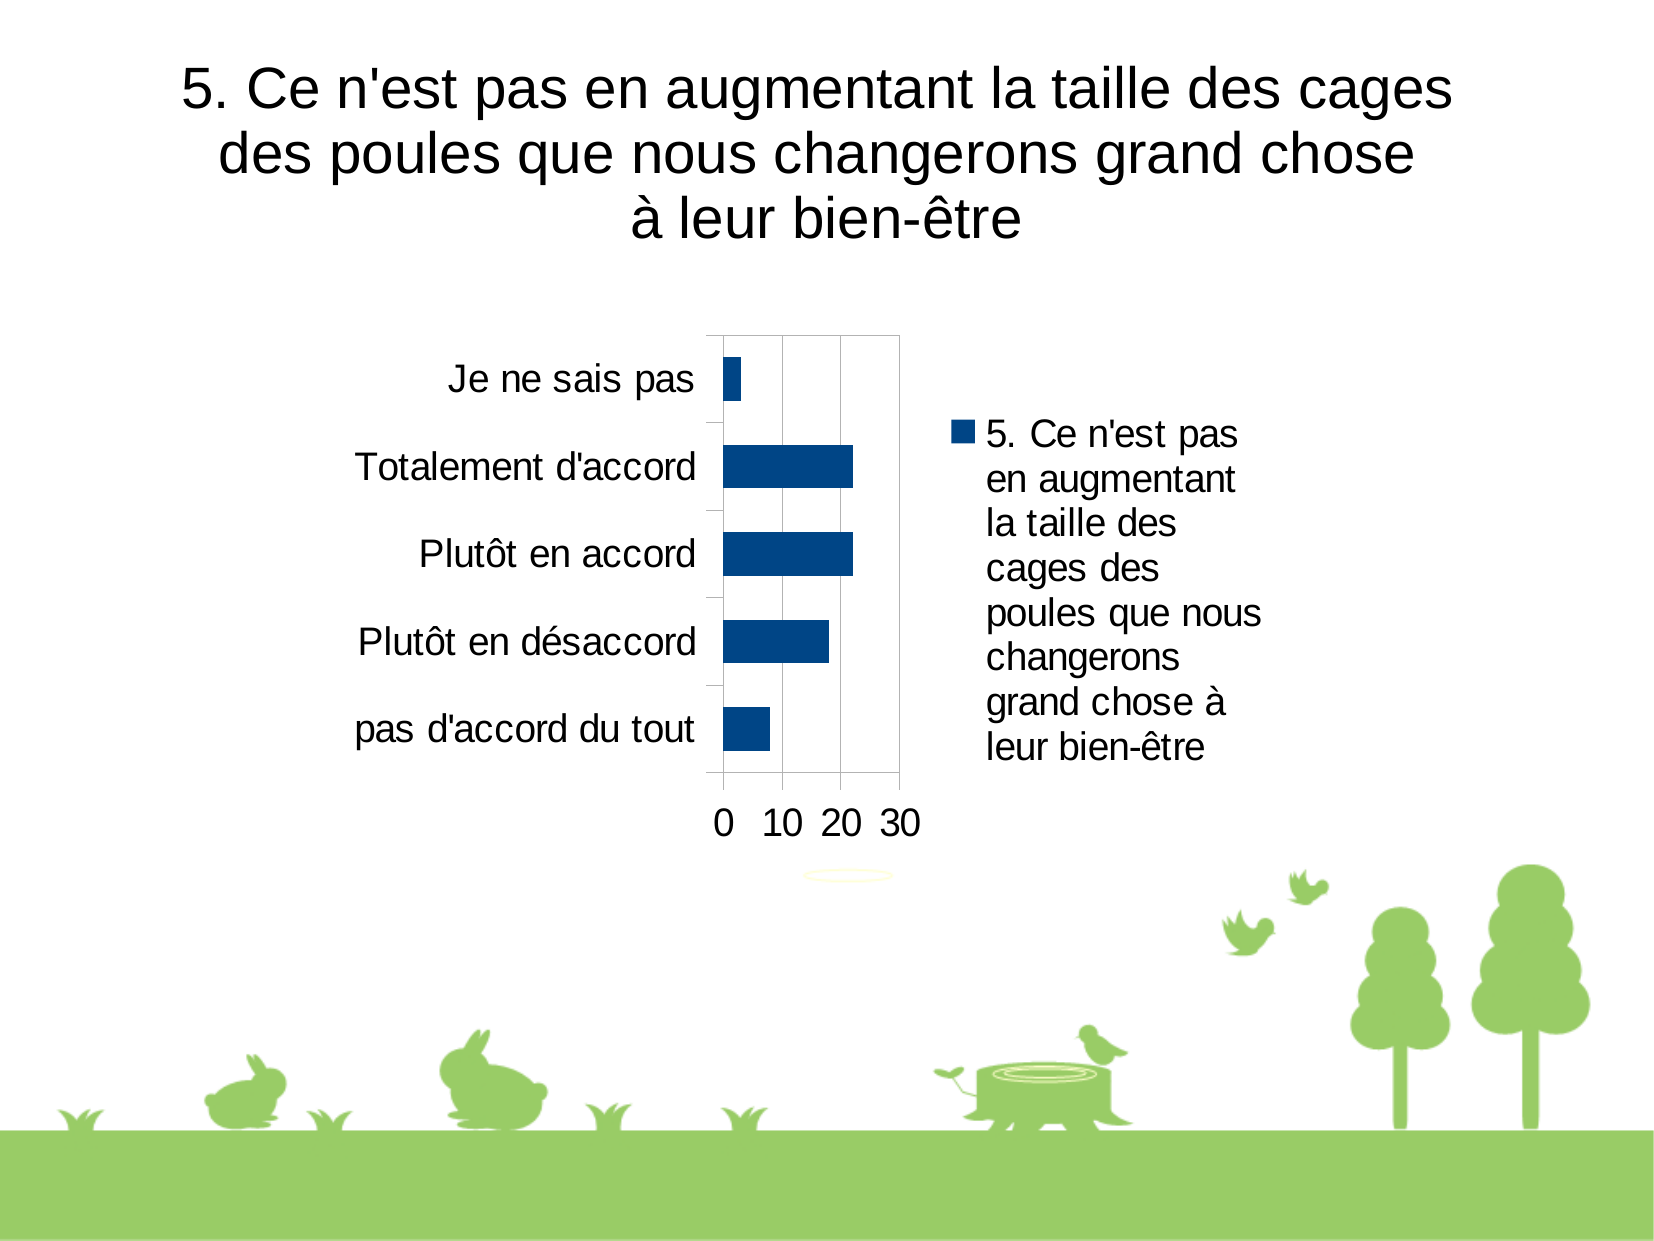

# 5. Ce n'est pas en augmentant la taille des cages des poules que nous changerons grand chose à leur bien-être
### Chart
| Category | 5. Ce n'est pas en augmentant la taille des cages des poules que nous changerons grand chose à leur bien-être |
|---|---|
| pas d'accord du tout | 8.0 |
| Plutôt en désaccord | 18.0 |
| Plutôt en accord | 22.0 |
| Totalement d'accord | 22.0 |
| Je ne sais pas | 3.0 |